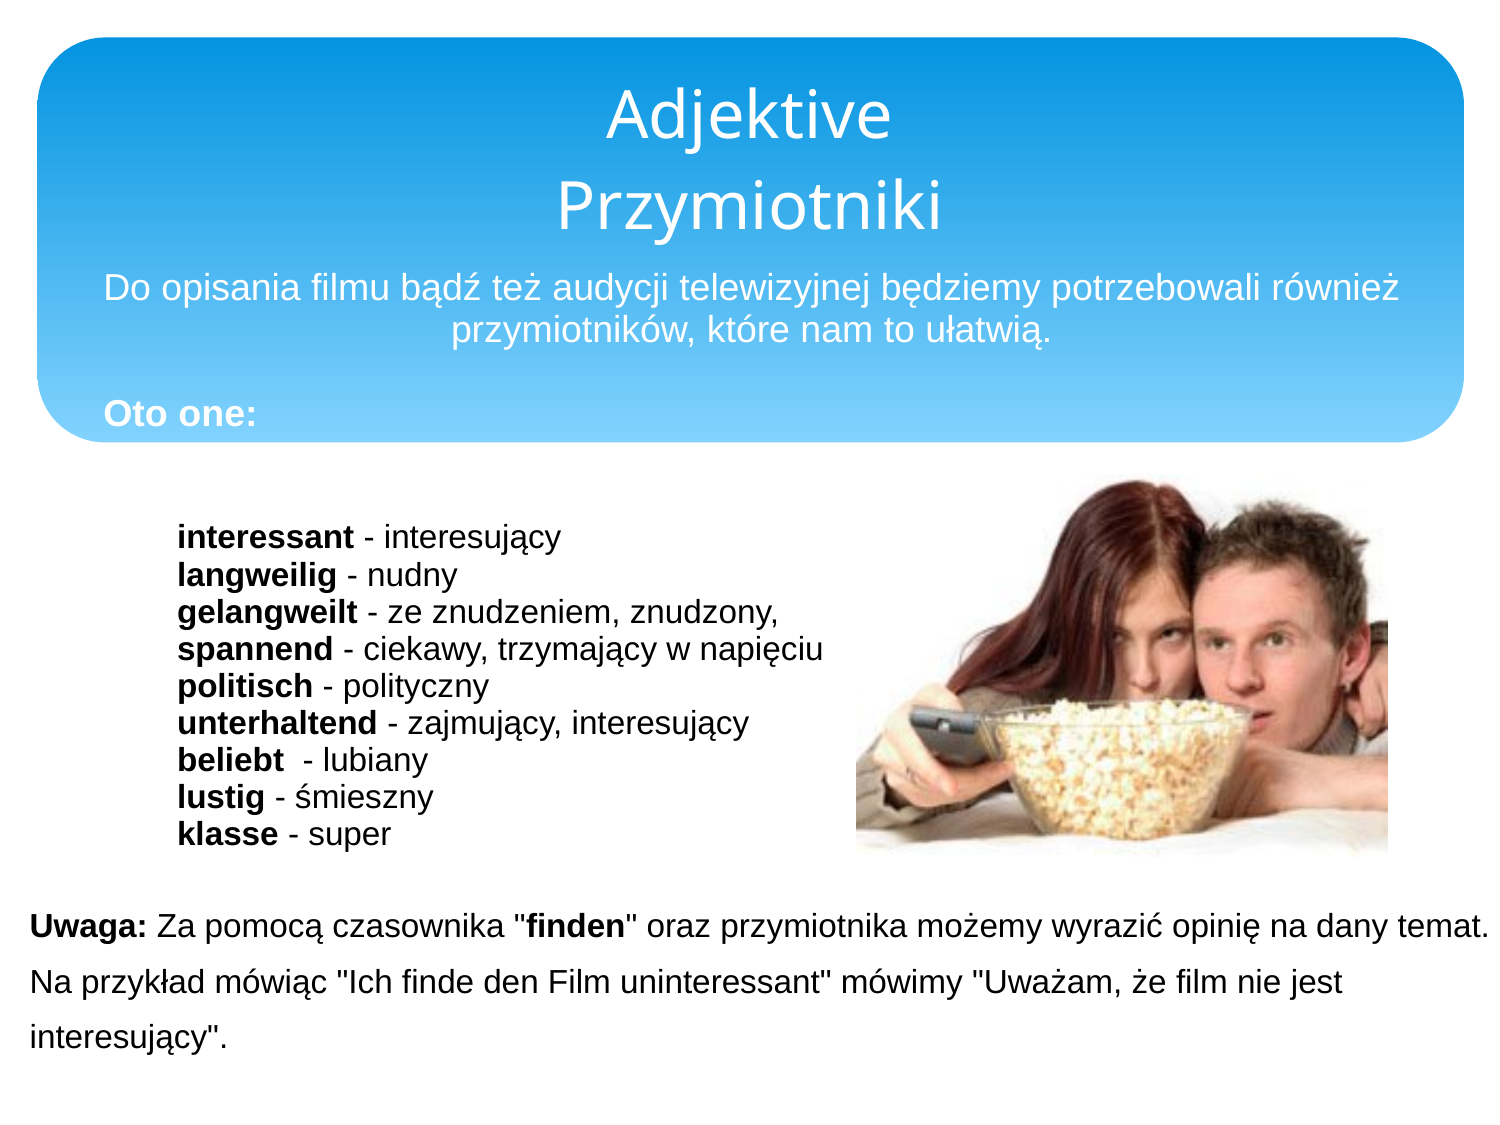

# Adjektive Przymiotniki
Do opisania filmu bądź też audycji telewizyjnej będziemy potrzebowali również
przymiotników, które nam to ułatwią.
Oto one:
		interessant - interesujący
		langweilig - nudny
		gelangweilt - ze znudzeniem, znudzony,
		spannend - ciekawy, trzymający w napięciu
		politisch - polityczny
		unterhaltend - zajmujący, interesujący
		beliebt - lubiany
		lustig - śmieszny
		klasse - super
Uwaga: Za pomocą czasownika "finden" oraz przymiotnika możemy wyrazić opinię na dany temat.
Na przykład mówiąc "Ich finde den Film uninteressant" mówimy "Uważam, że film nie jest interesujący".